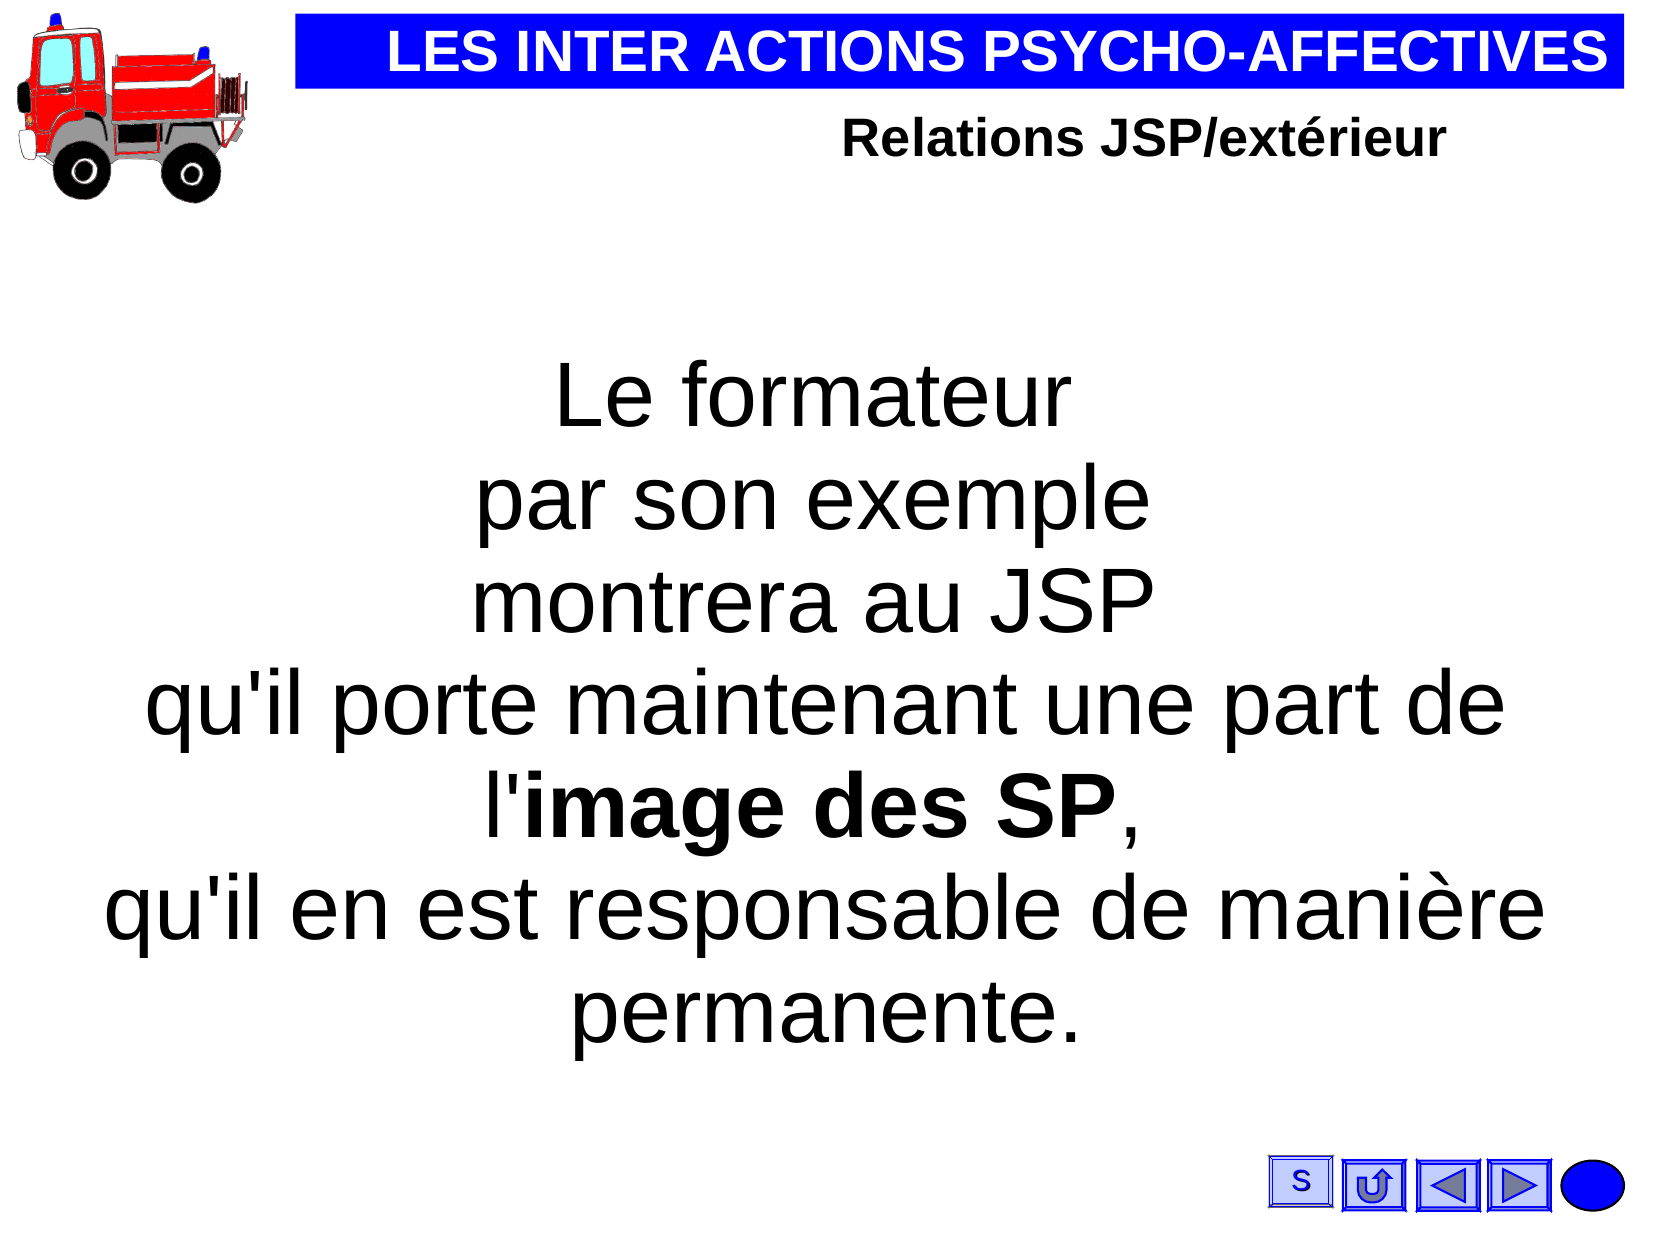

LES INTER ACTIONS PSYCHO-AFFECTIVES
Relations JSP/extérieur
Le formateur
par son exemple
montrera au JSP
qu'il porte maintenant une part de l'image des SP,
qu'il en est responsable de manière permanente.